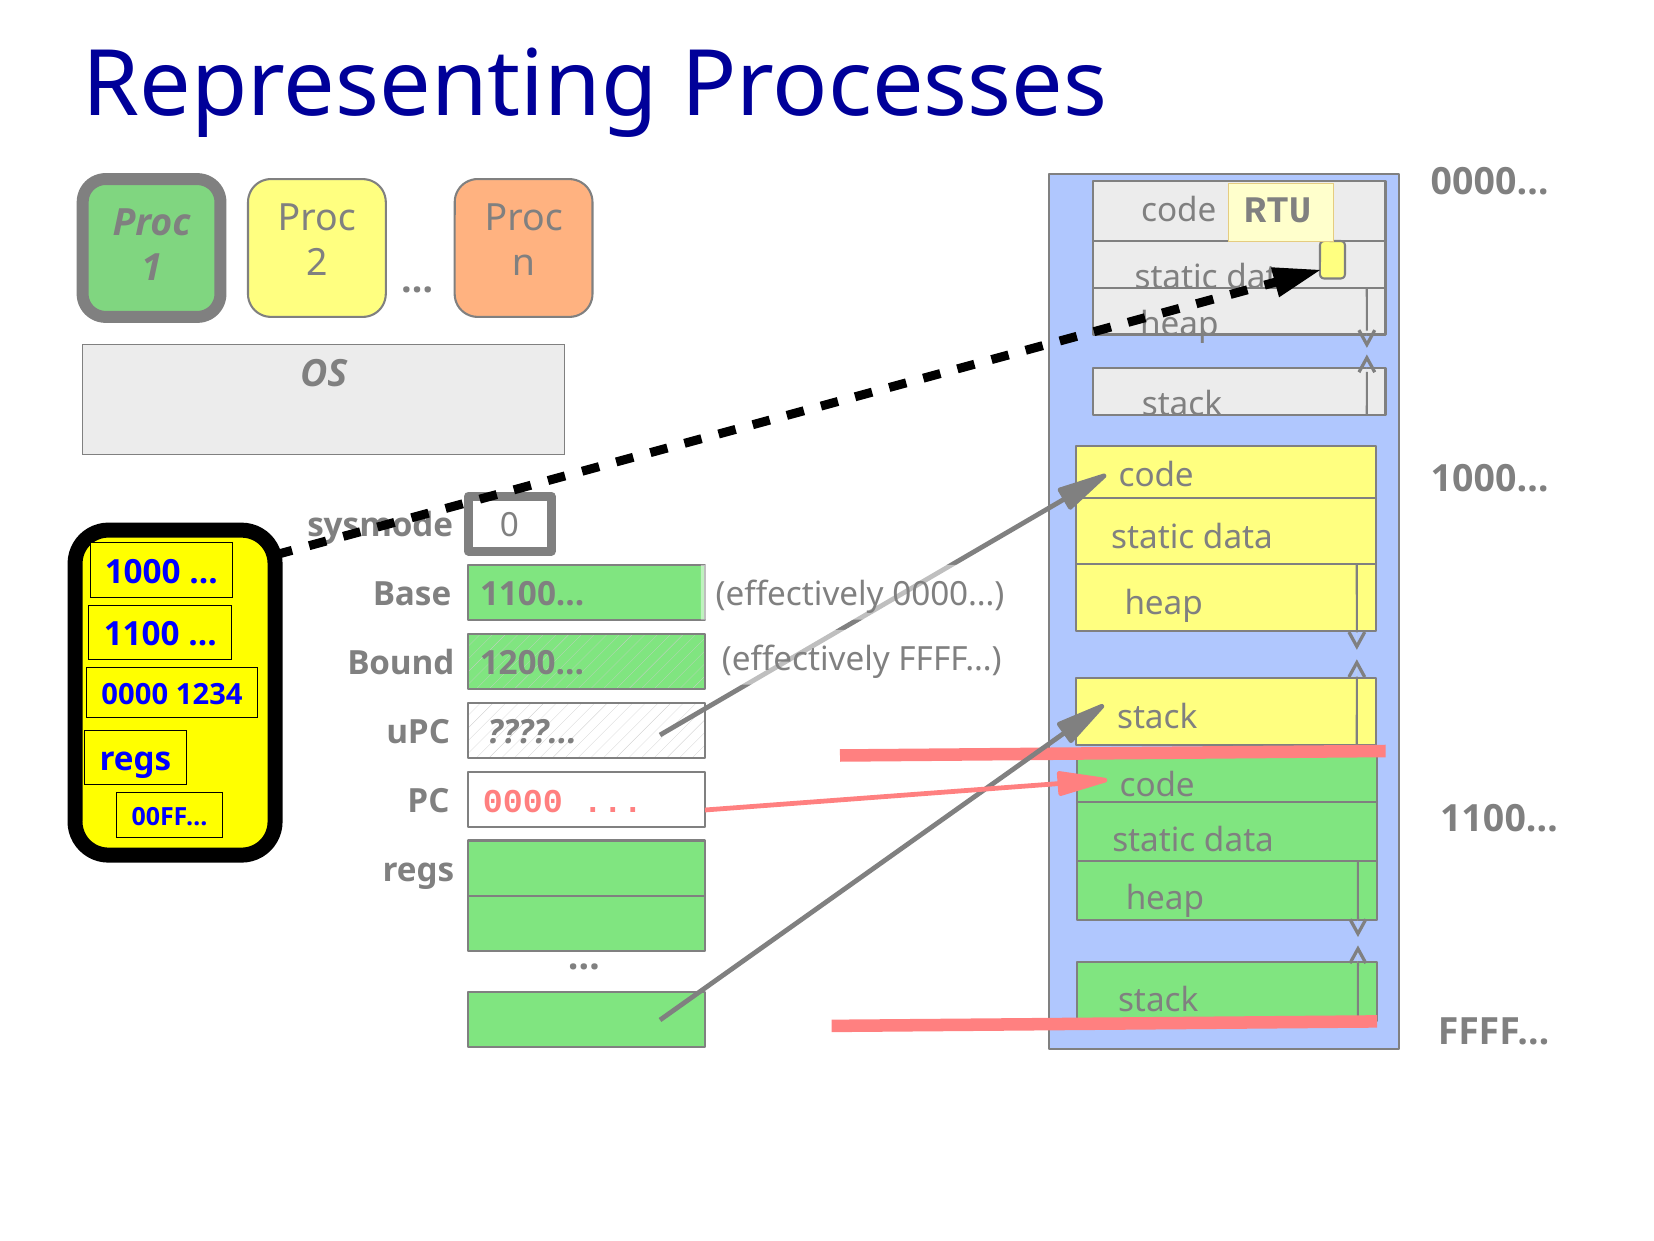

# Representing Processes
0000…
Proc 1
Proc 2
Proc n
code
static data
heap
stack
RTU
…
OS
code
static data
heap
stack
1000…
sysmode
0
1000 …
1000 …
Base
1100...
(effectively 0000…)
1100 …
1100 …
(effectively FFFF…)
Bound
1200...
0000 1234
0000 1234
uPC
????...
regs
regs
code
static data
heap
stack
PC
0000 ...
1100…
00FF…
00FF…
regs
…
FFFF…